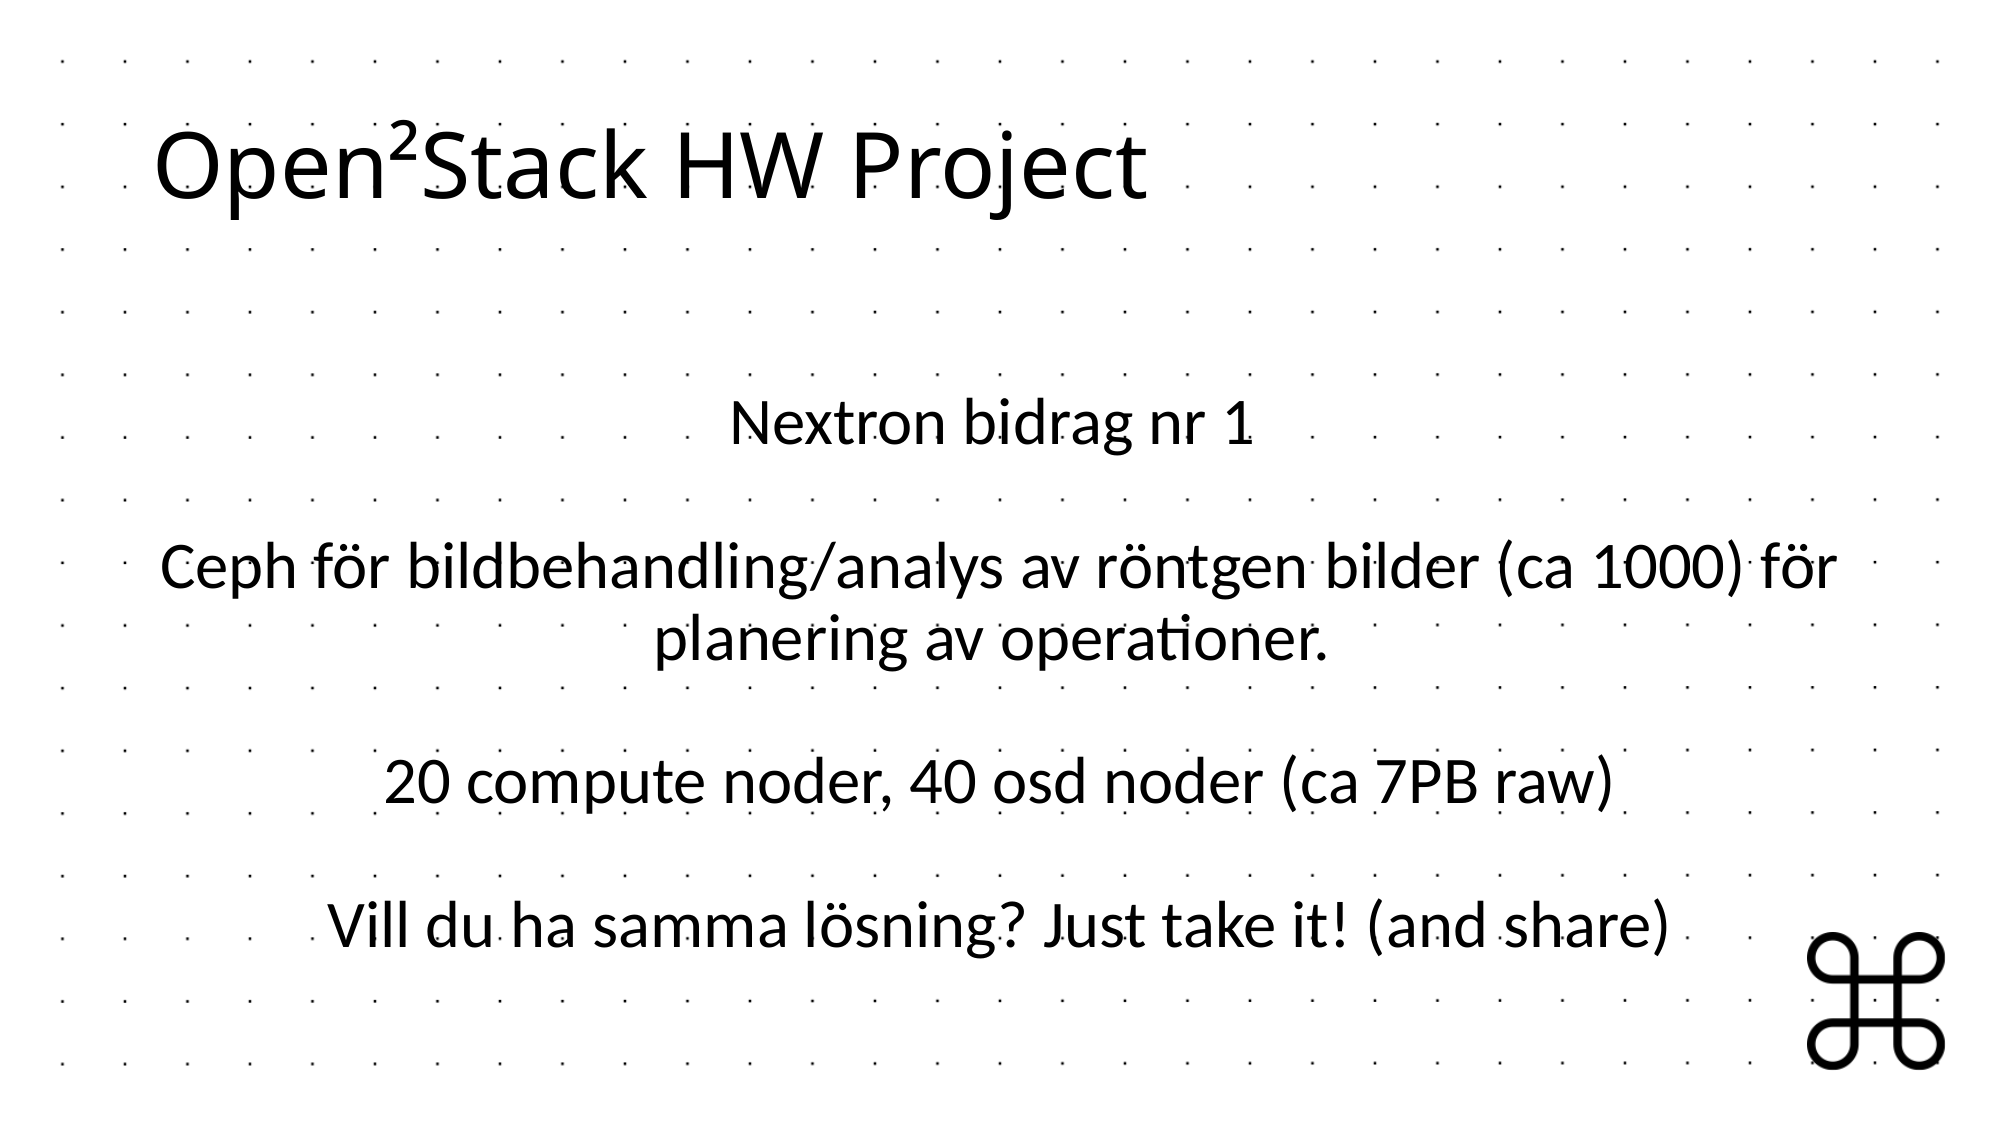

Open²Stack HW Project
Nextron bidrag nr 1
Ceph för bildbehandling/analys av röntgen bilder (ca 1000) för planering av operationer.
20 compute noder, 40 osd noder (ca 7PB raw)
Vill du ha samma lösning? Just take it! (and share)